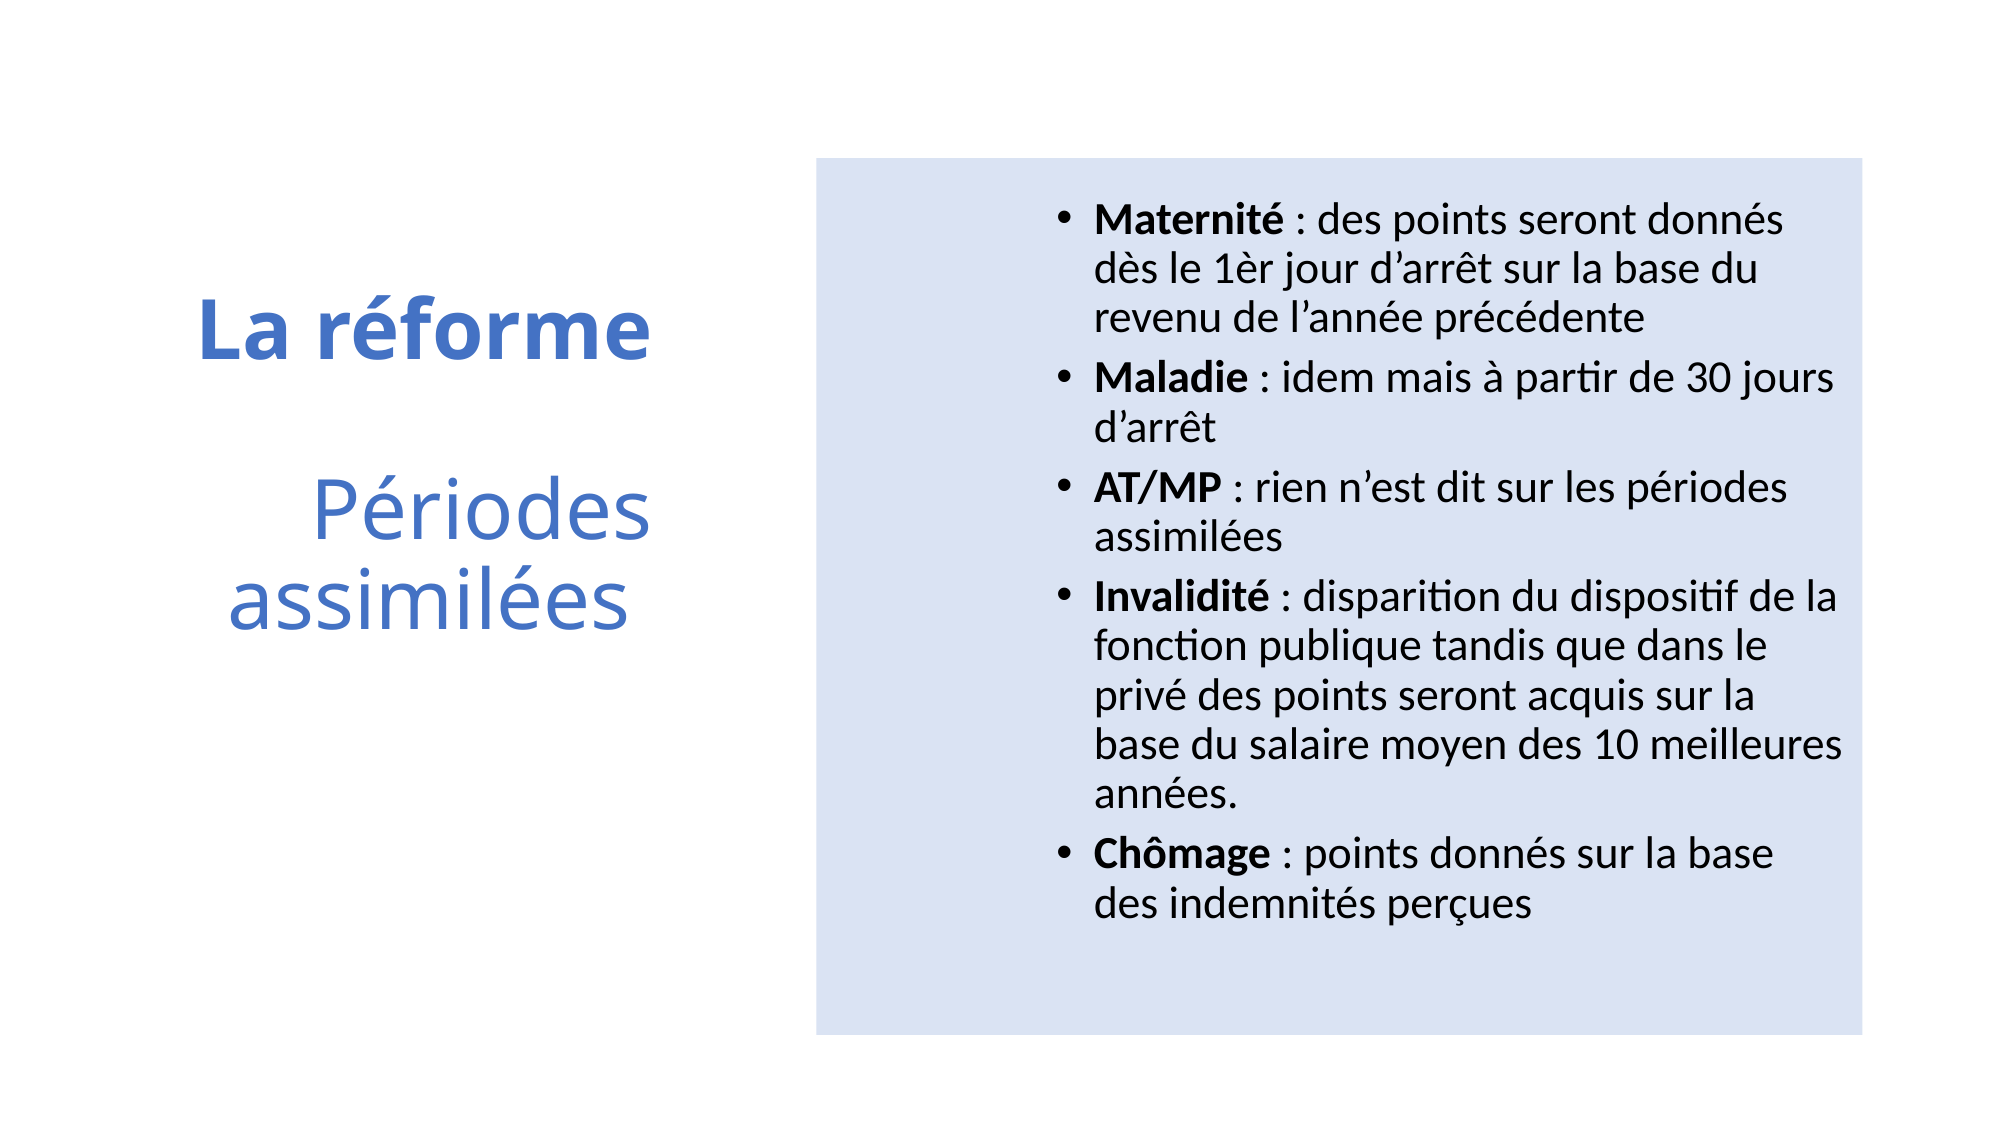

# La réforme Périodes assimilées
Maternité : des points seront donnés dès le 1èr jour d’arrêt sur la base du revenu de l’année précédente
Maladie : idem mais à partir de 30 jours d’arrêt
AT/MP : rien n’est dit sur les périodes assimilées
Invalidité : disparition du dispositif de la fonction publique tandis que dans le privé des points seront acquis sur la base du salaire moyen des 10 meilleures années.
Chômage : points donnés sur la base des indemnités perçues